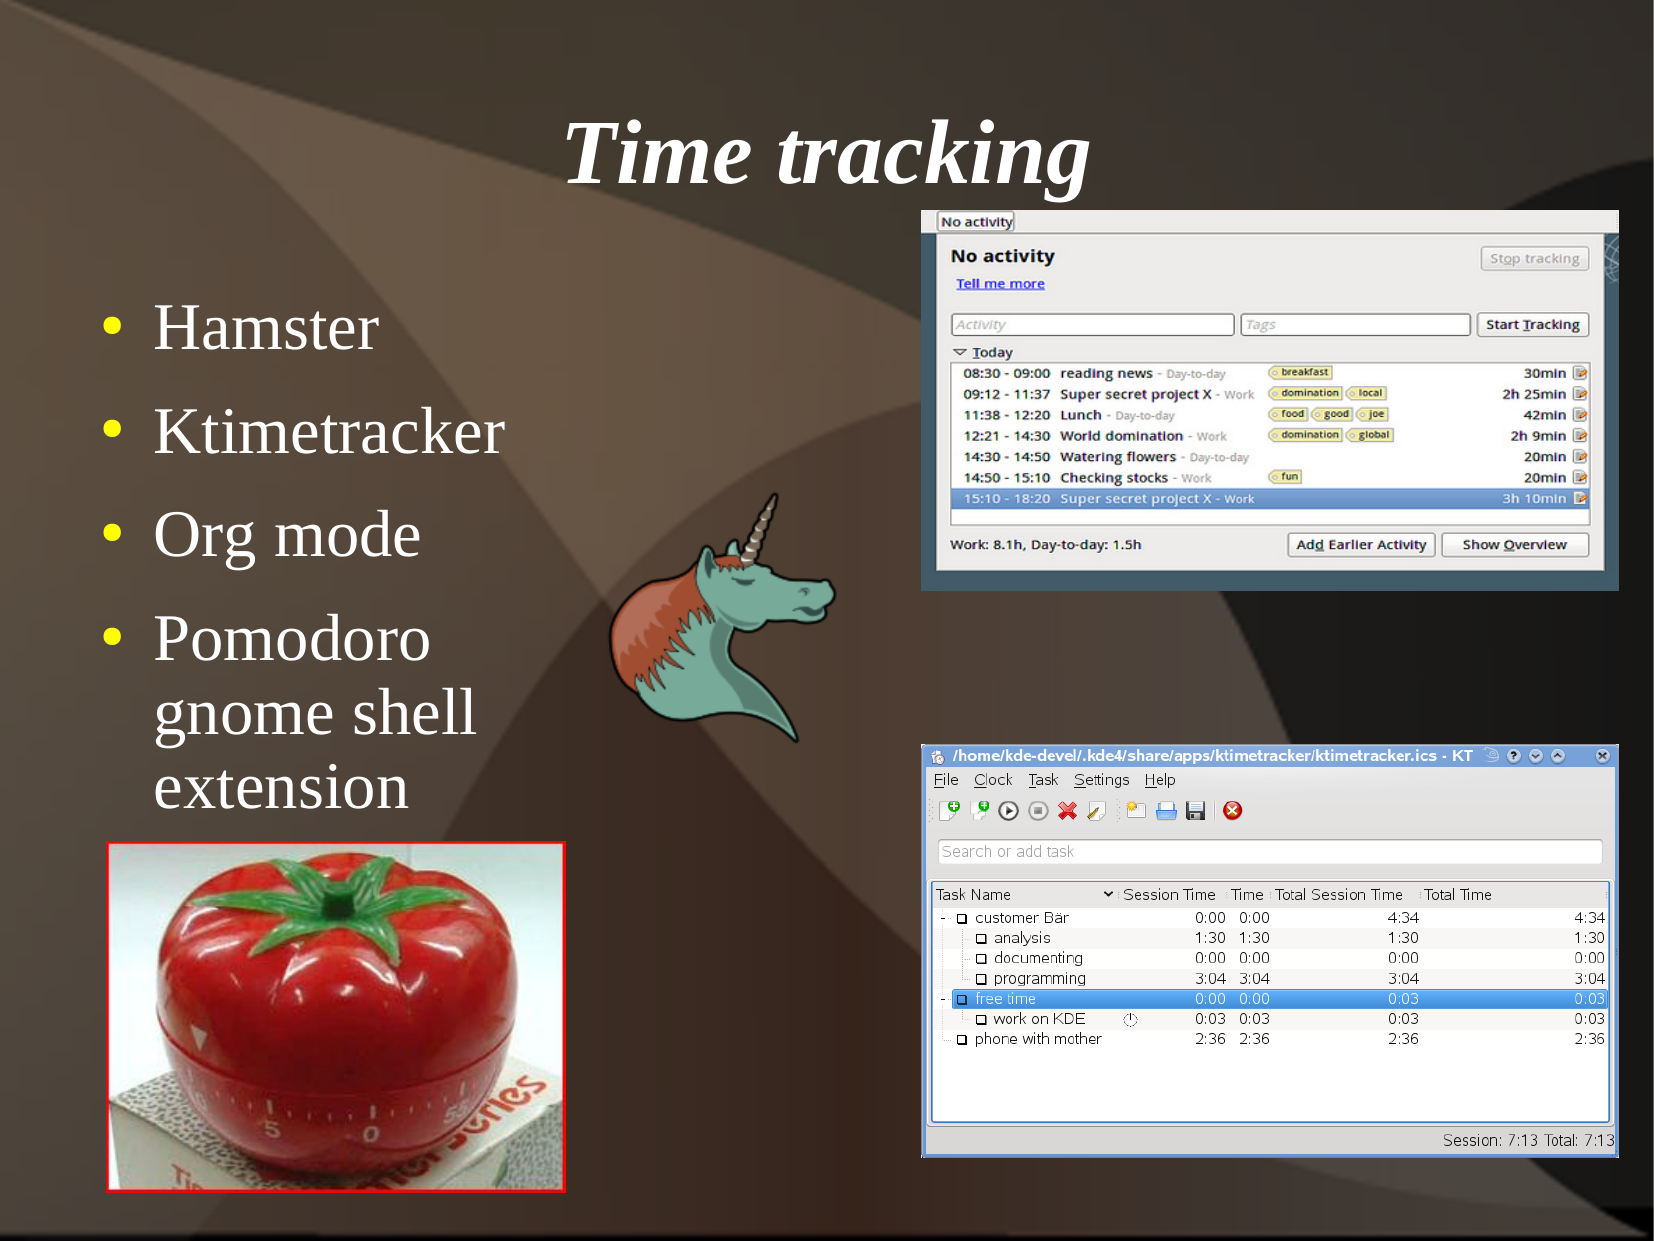

# Time tracking
Hamster
Ktimetracker
Org mode
Pomodoro gnome shell extension